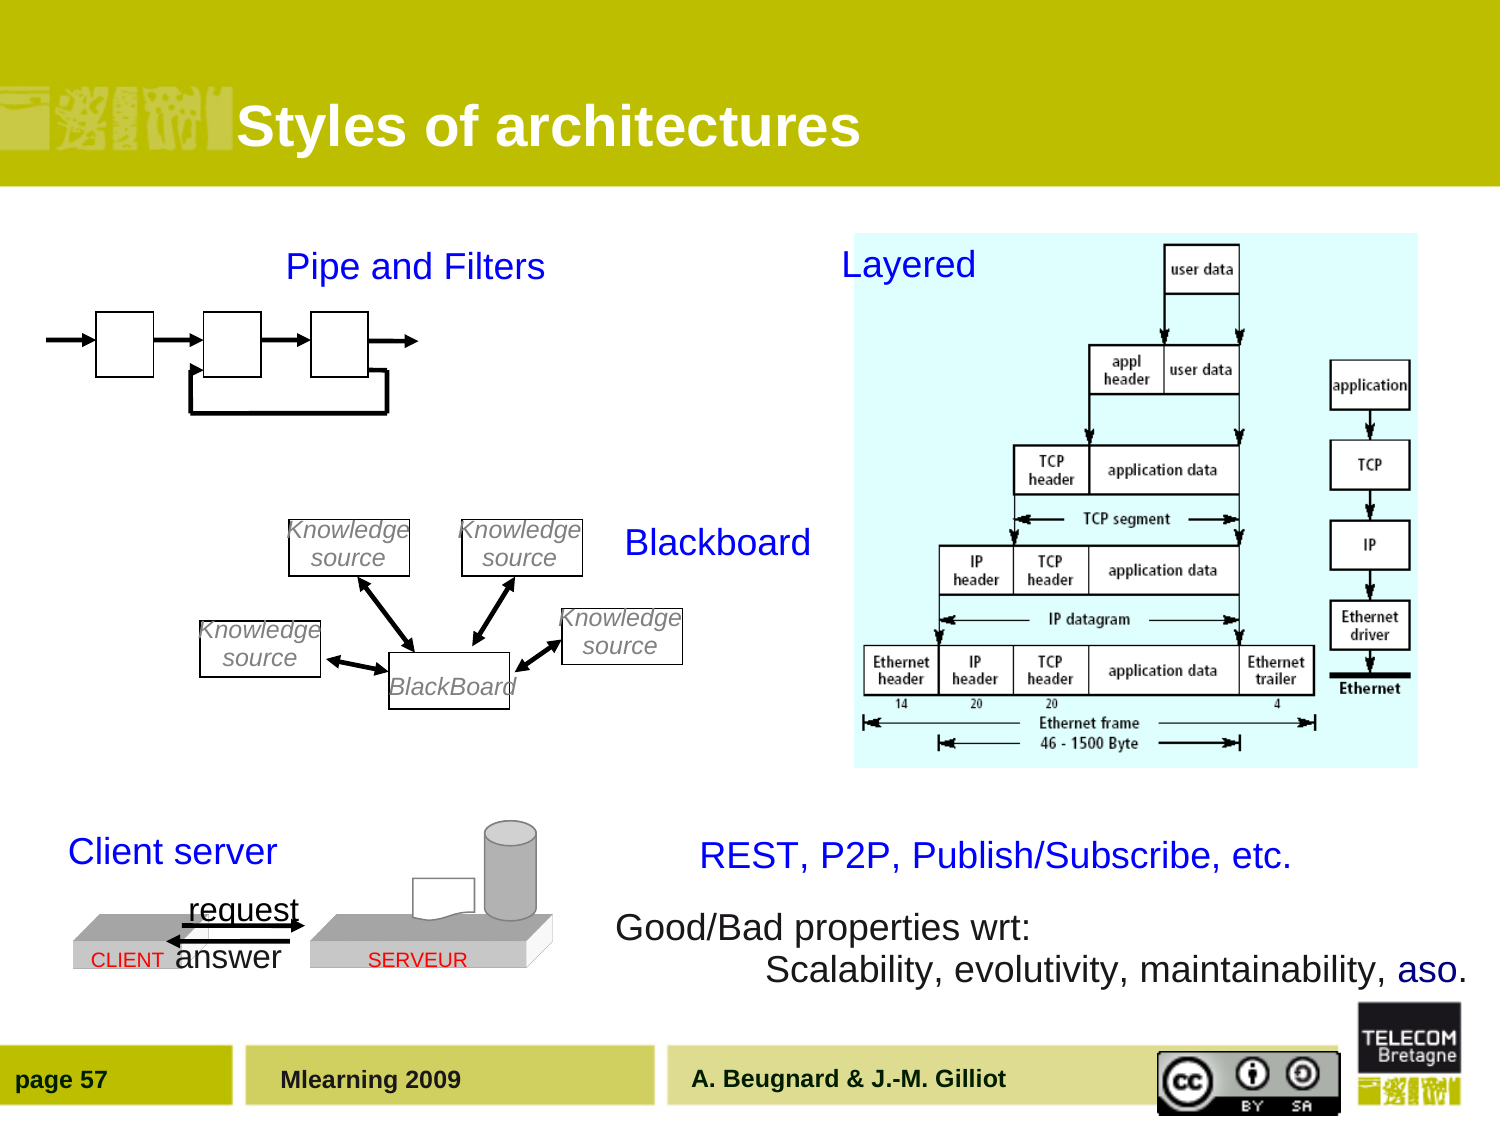

# Styles of architectures
Layered
Pipe and Filters
Knowledge
source
Knowledge
source
Knowledge
source
Knowledge
source
BlackBoard
Blackboard
request
answer
CLIENT
SERVEUR
Client server
REST, P2P, Publish/Subscribe, etc.
Good/Bad properties wrt:
	Scalability, evolutivity, maintainability, aso.
57